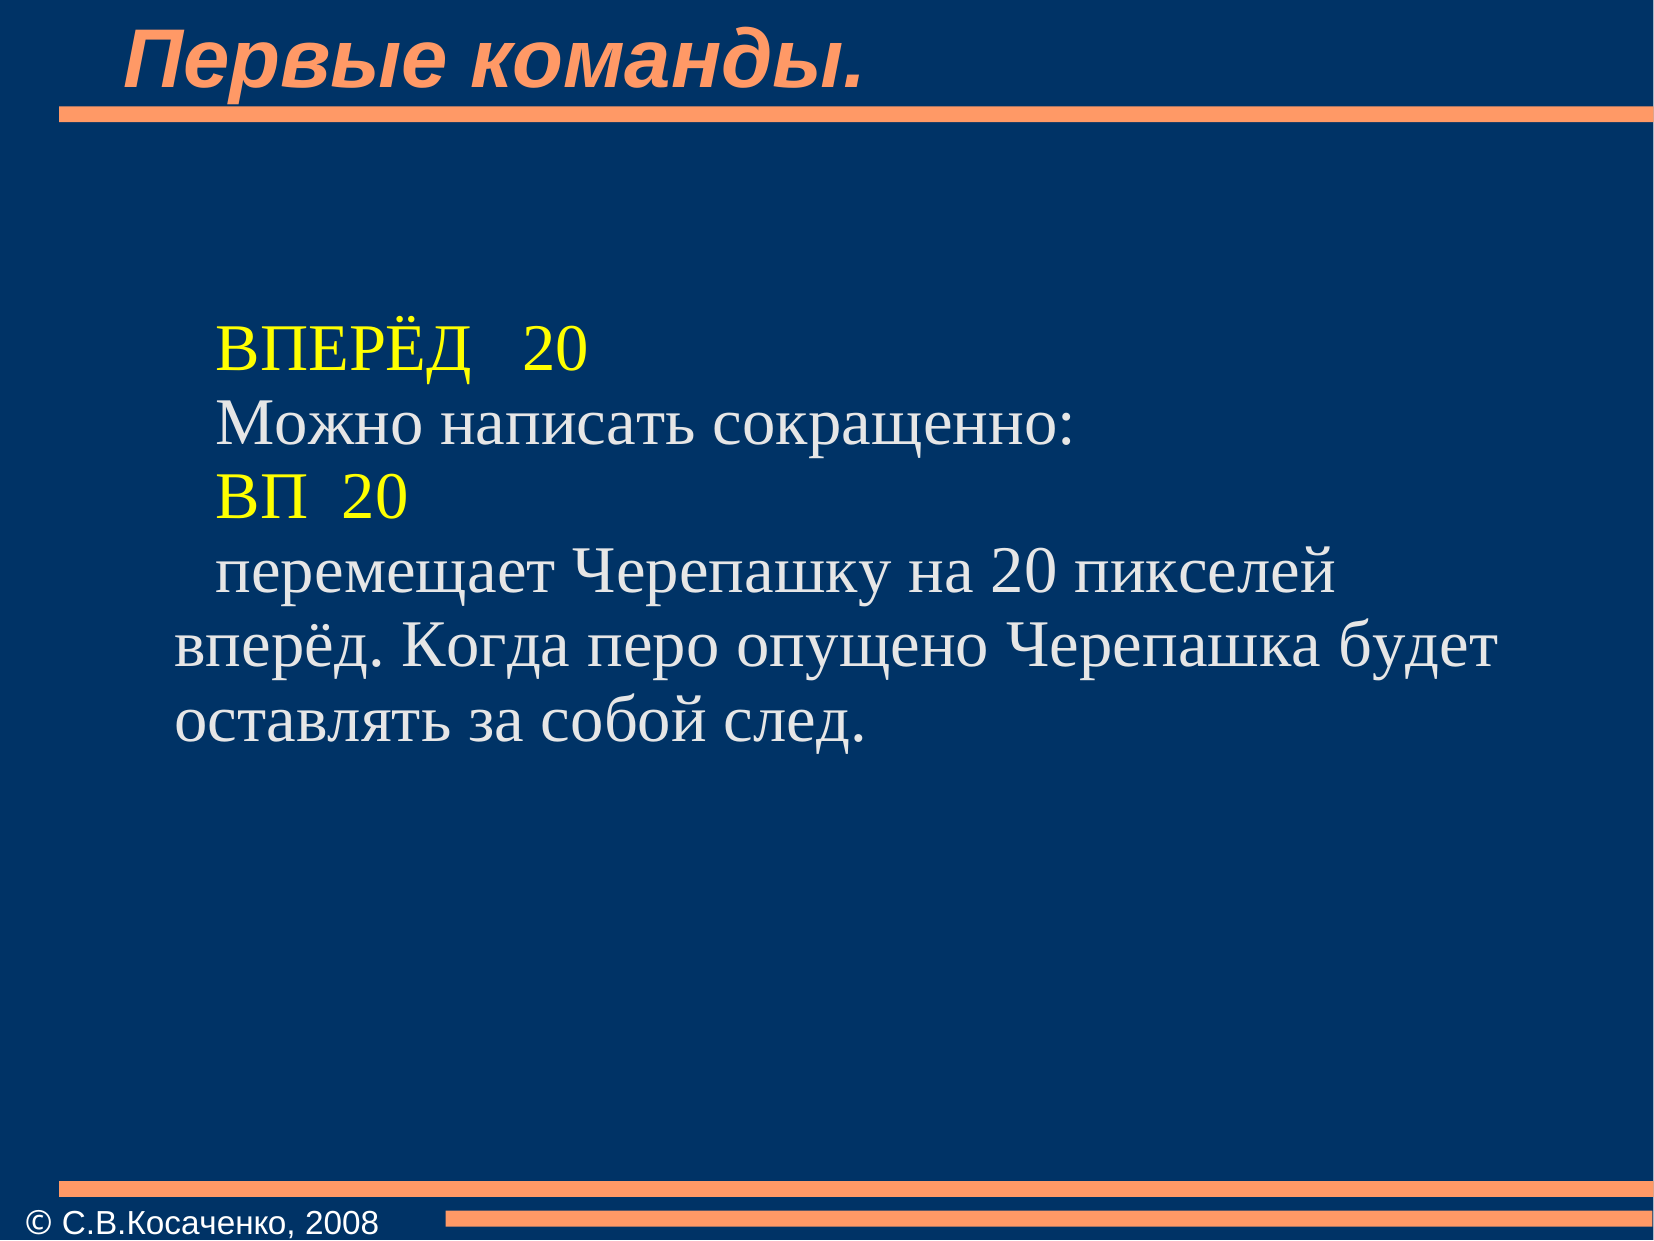

# Первые команды.
ВПЕРЁД 20
Можно написать сокращенно:
ВП 20
перемещает Черепашку на 20 пикселей вперёд. Когда перо опущено Черепашка будет оставлять за собой след.